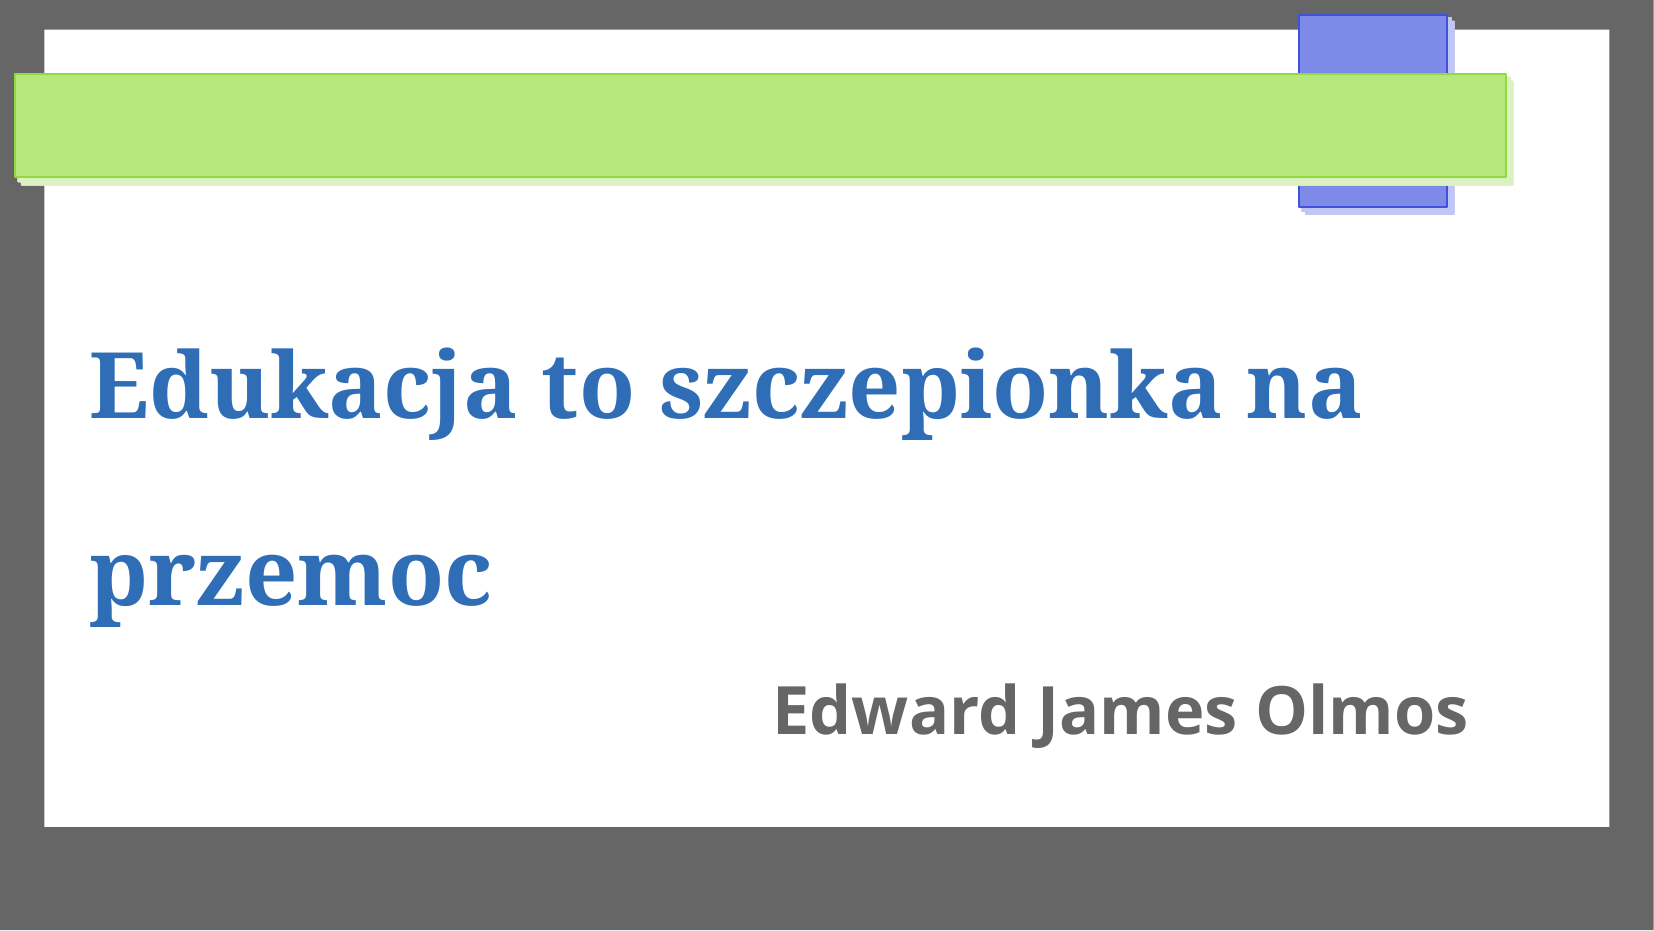

#
Edukacja to szczepionka na przemoc
 Edward James Olmos